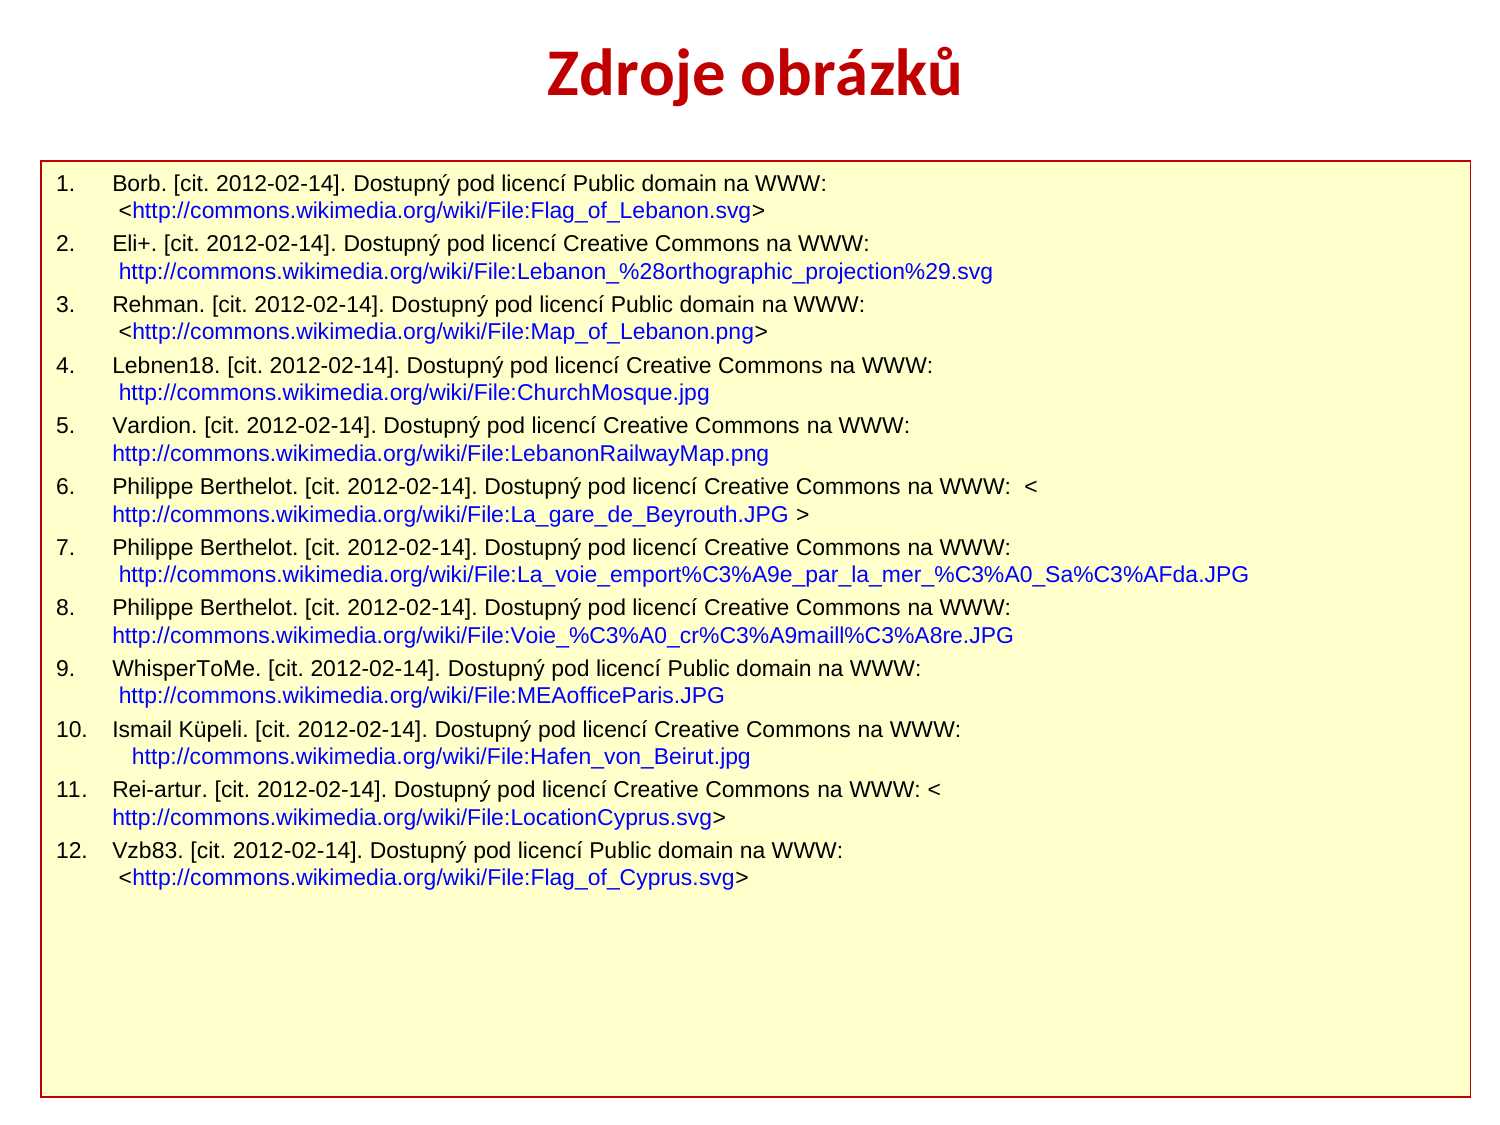

Zdroje obrázků
# Borb. [cit. 2012-02-14]. Dostupný pod licencí Public domain na WWW: <http://commons.wikimedia.org/wiki/File:Flag_of_Lebanon.svg>
Eli+. [cit. 2012-02-14]. Dostupný pod licencí Creative Commons na WWW:
 http://commons.wikimedia.org/wiki/File:Lebanon_%28orthographic_projection%29.svg
Rehman. [cit. 2012-02-14]. Dostupný pod licencí Public domain na WWW:
 <http://commons.wikimedia.org/wiki/File:Map_of_Lebanon.png>
Lebnen18. [cit. 2012-02-14]. Dostupný pod licencí Creative Commons na WWW:
 http://commons.wikimedia.org/wiki/File:ChurchMosque.jpg
Vardion. [cit. 2012-02-14]. Dostupný pod licencí Creative Commons na WWW: http://commons.wikimedia.org/wiki/File:LebanonRailwayMap.png
Philippe Berthelot. [cit. 2012-02-14]. Dostupný pod licencí Creative Commons na WWW: <http://commons.wikimedia.org/wiki/File:La_gare_de_Beyrouth.JPG >
Philippe Berthelot. [cit. 2012-02-14]. Dostupný pod licencí Creative Commons na WWW:
 http://commons.wikimedia.org/wiki/File:La_voie_emport%C3%A9e_par_la_mer_%C3%A0_Sa%C3%AFda.JPG
Philippe Berthelot. [cit. 2012-02-14]. Dostupný pod licencí Creative Commons na WWW: http://commons.wikimedia.org/wiki/File:Voie_%C3%A0_cr%C3%A9maill%C3%A8re.JPG
WhisperToMe. [cit. 2012-02-14]. Dostupný pod licencí Public domain na WWW:
 http://commons.wikimedia.org/wiki/File:MEAofficeParis.JPG
Ismail Küpeli. [cit. 2012-02-14]. Dostupný pod licencí Creative Commons na WWW:
 http://commons.wikimedia.org/wiki/File:Hafen_von_Beirut.jpg
Rei-artur. [cit. 2012-02-14]. Dostupný pod licencí Creative Commons na WWW: <http://commons.wikimedia.org/wiki/File:LocationCyprus.svg>
Vzb83. [cit. 2012-02-14]. Dostupný pod licencí Public domain na WWW:
 <http://commons.wikimedia.org/wiki/File:Flag_of_Cyprus.svg>